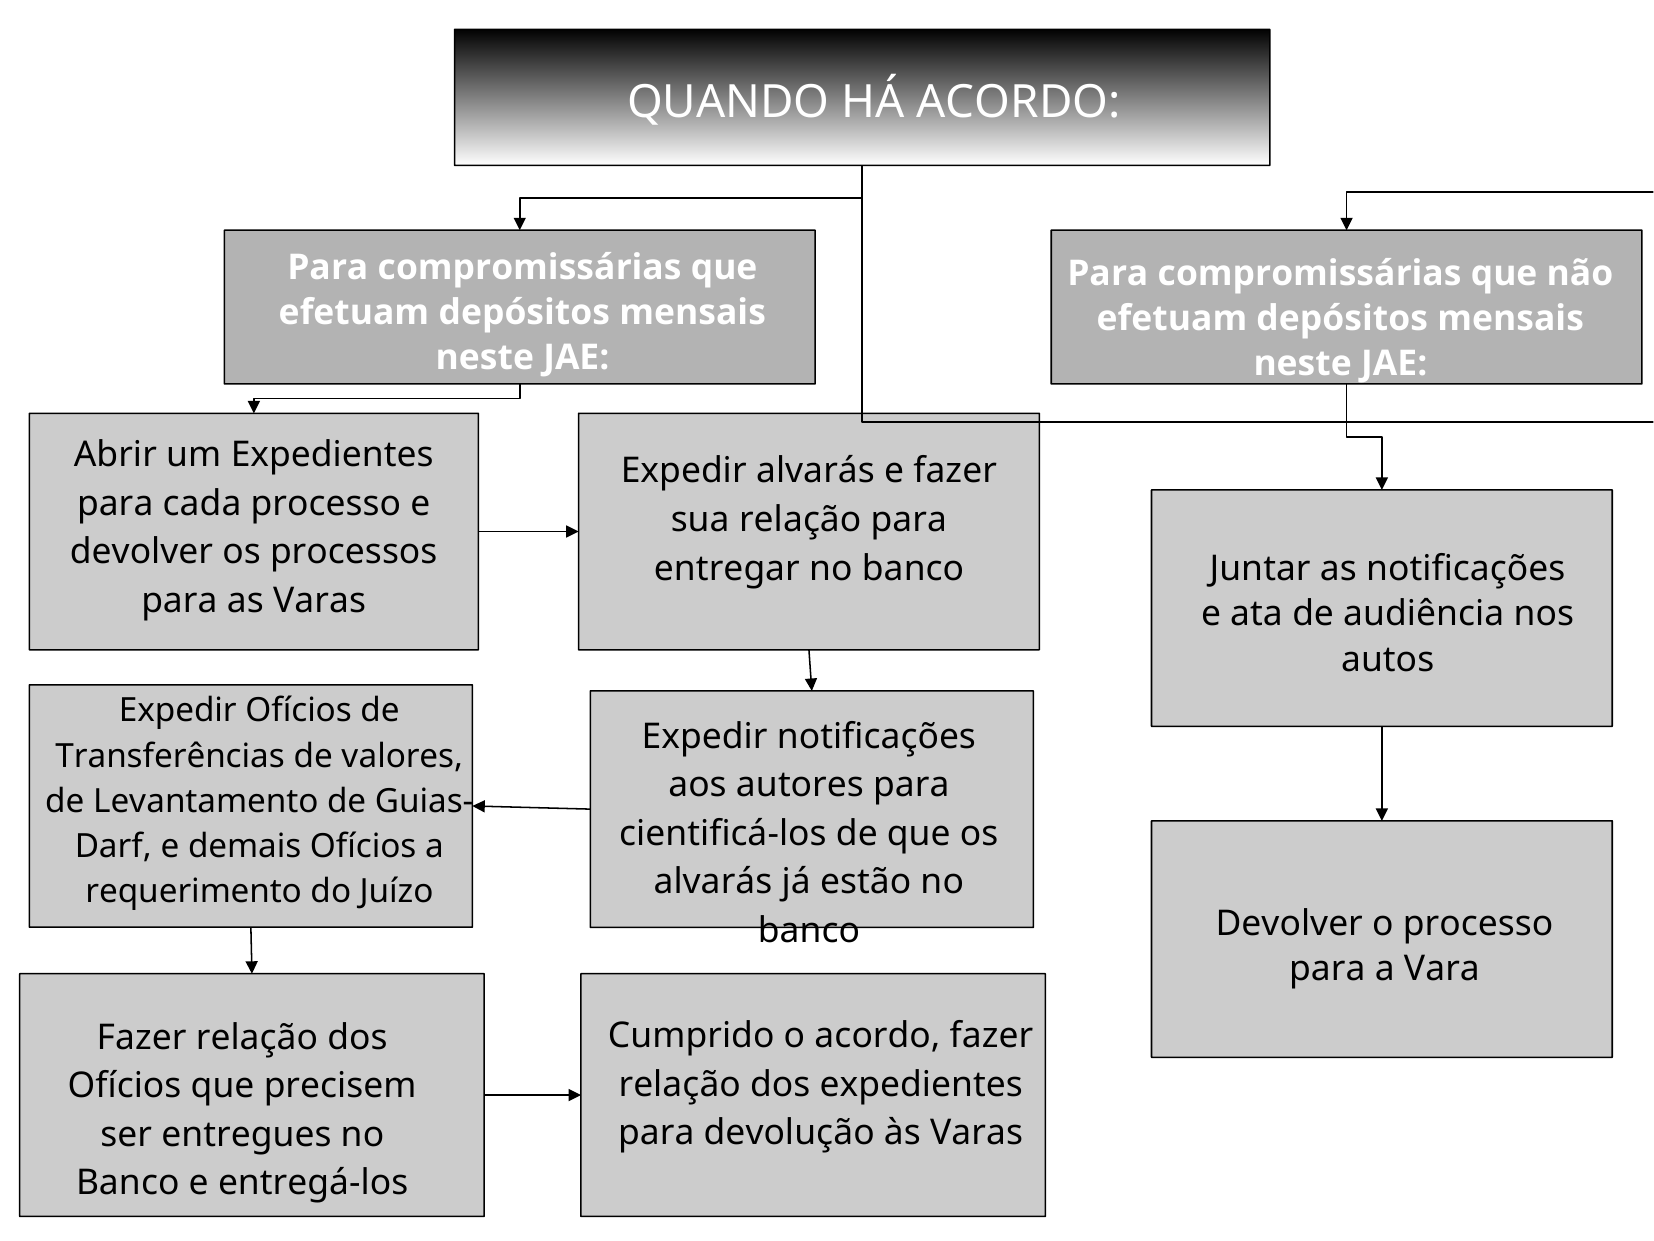

QUANDO HÁ ACORDO:
Para compromissárias que efetuam depósitos mensais neste JAE:
Para compromissárias que não efetuam depósitos mensais neste JAE:
Abrir um Expedientes para cada processo e devolver os processos para as Varas
Expedir alvarás e fazer sua relação para entregar no banco
Juntar as notificações e ata de audiência nos autos
Expedir Ofícios de Transferências de valores, de Levantamento de Guias-Darf, e demais Ofícios a requerimento do Juízo
Expedir notificações aos autores para cientificá-los de que os alvarás já estão no banco
Devolver o processo para a Vara
Cumprido o acordo, fazer relação dos expedientes para devolução às Varas
Fazer relação dos Ofícios que precisem ser entregues no Banco e entregá-los